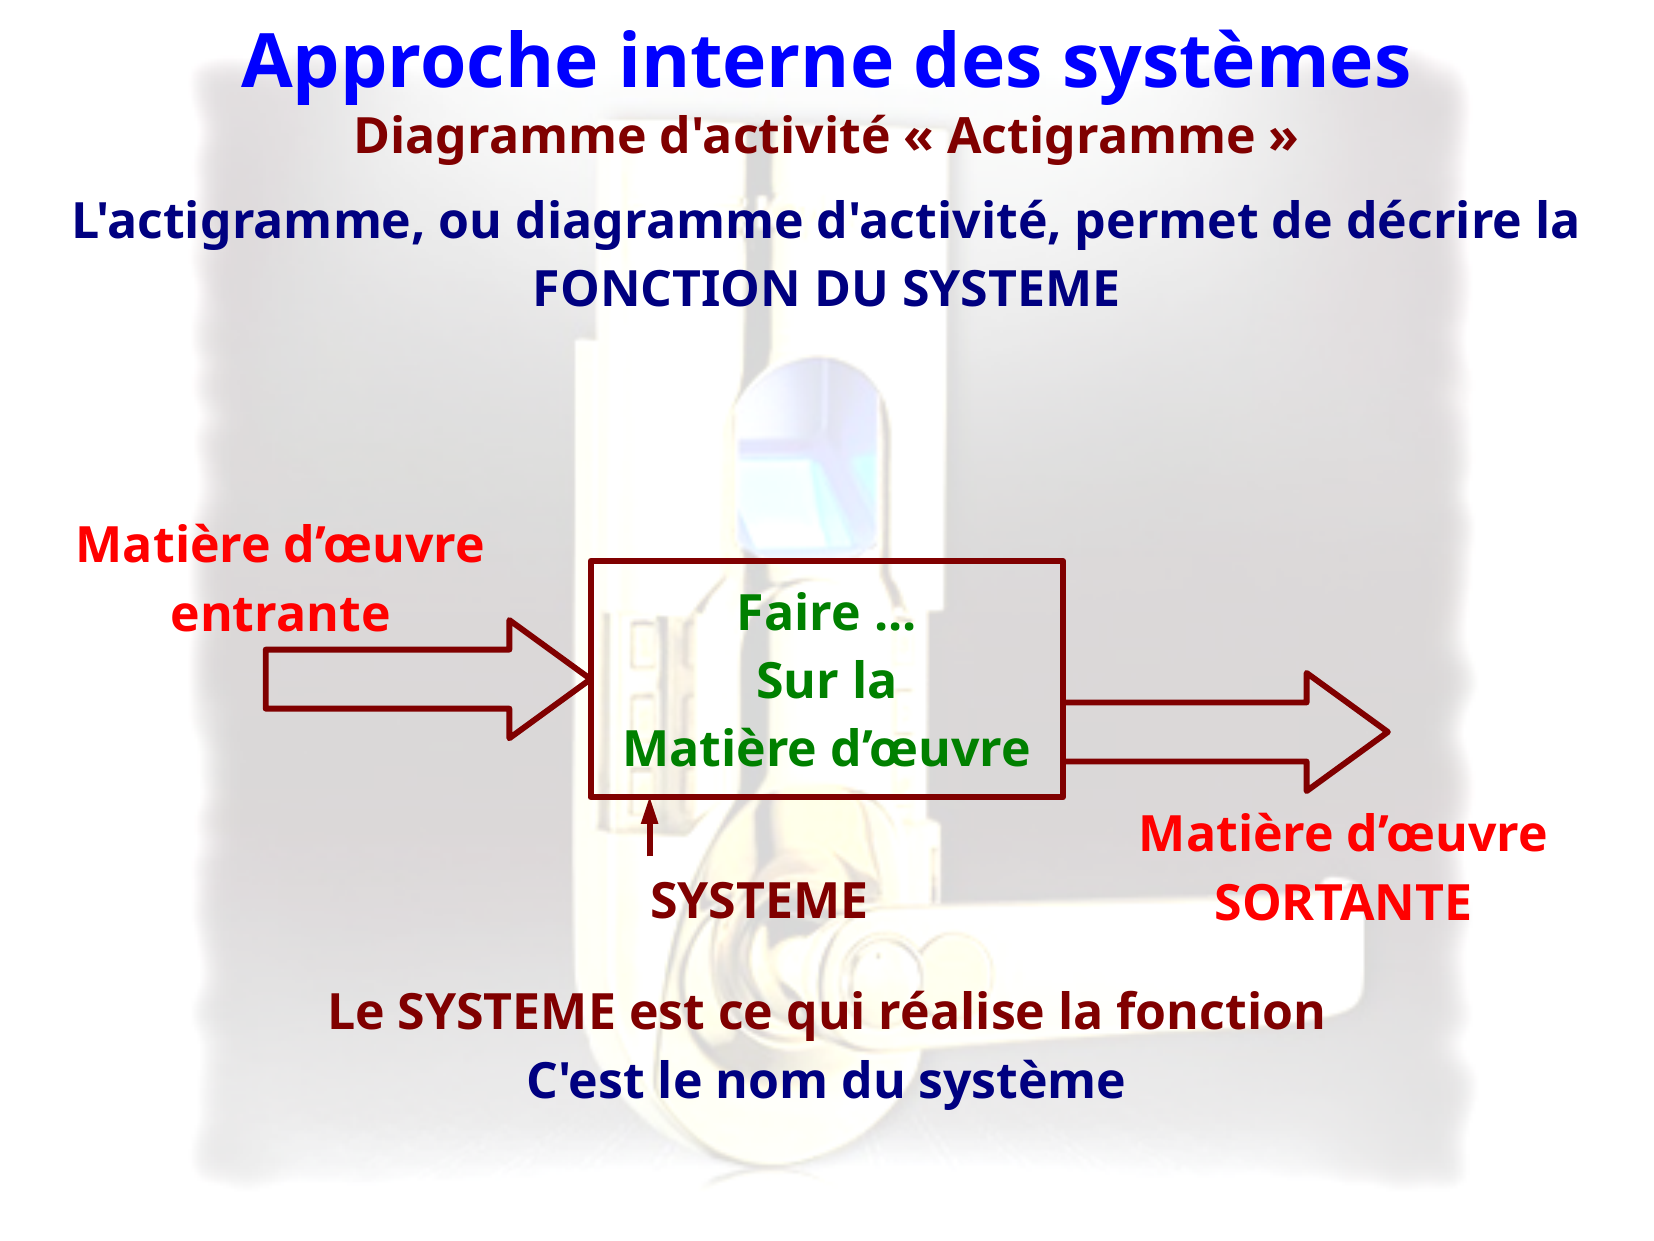

Diagramme d'activité « Actigramme »
L'actigramme, ou diagramme d'activité, permet de décrire la FONCTION DU SYSTEME
Matière d’œuvre
entrante
Faire ...
Sur la
Matière d’œuvre
Matière d’œuvre
SORTANTE
SYSTEME
Le SYSTEME est ce qui réalise la fonction
C'est le nom du système